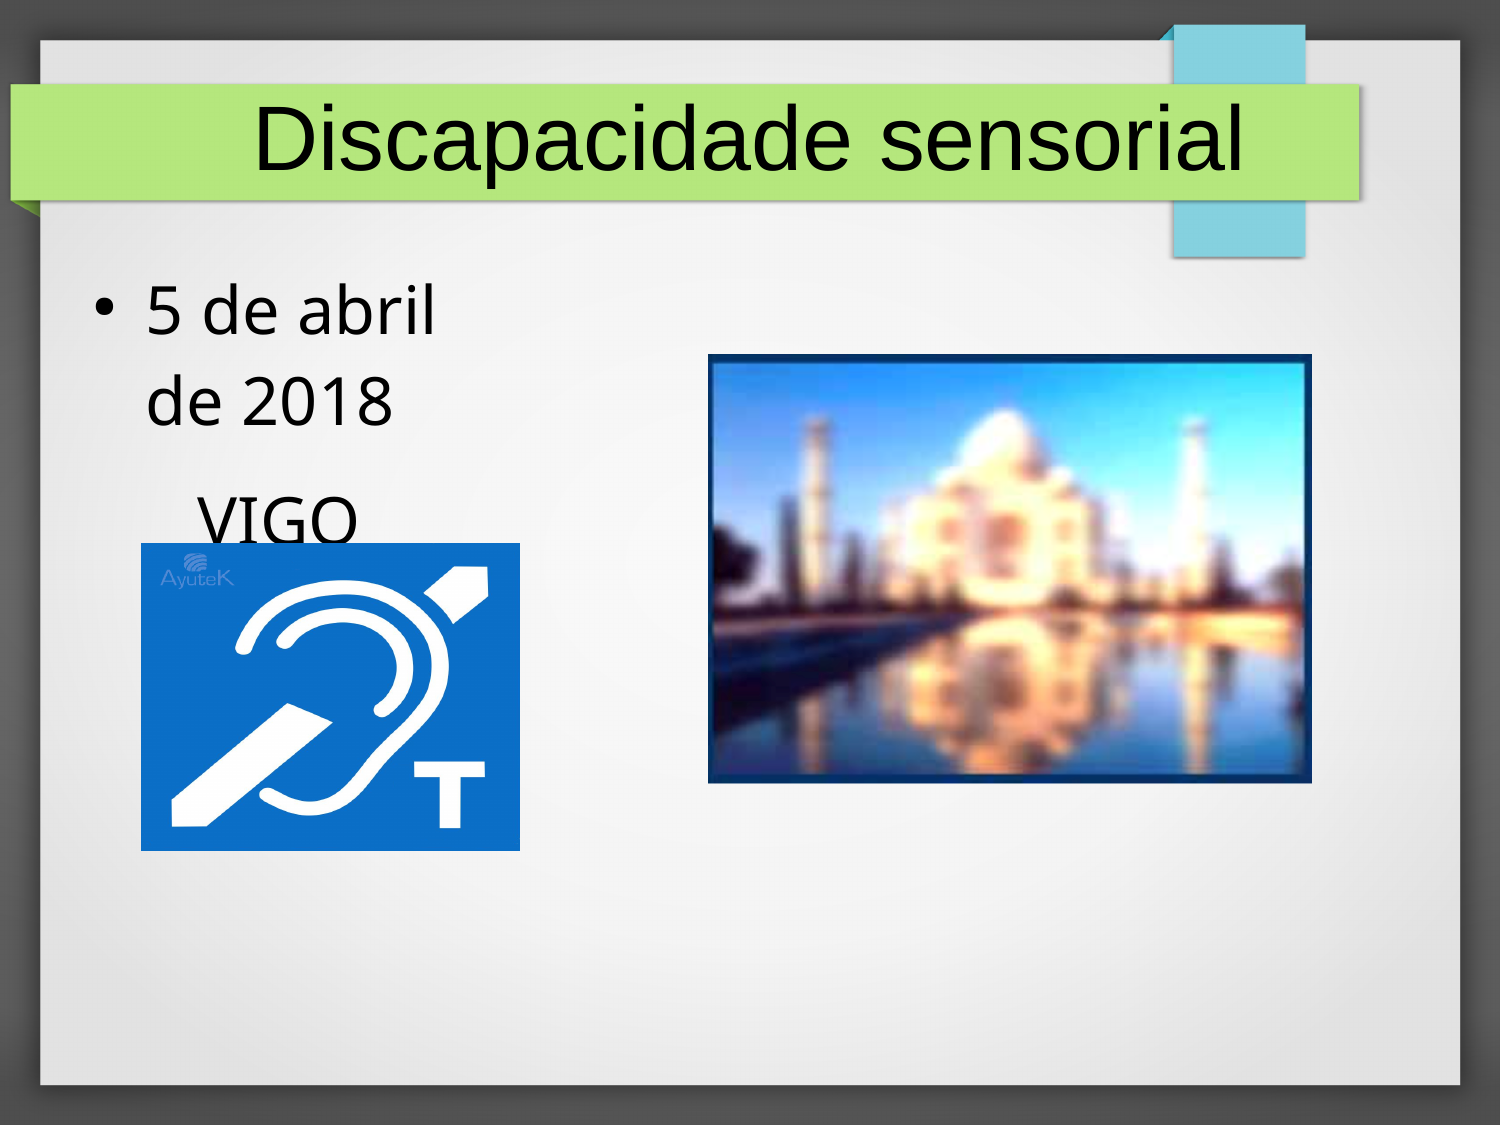

# Discapacidade sensorial
5 de abril de 2018
 VIGO
 	 				Mª del Carmen Tallón Fontao